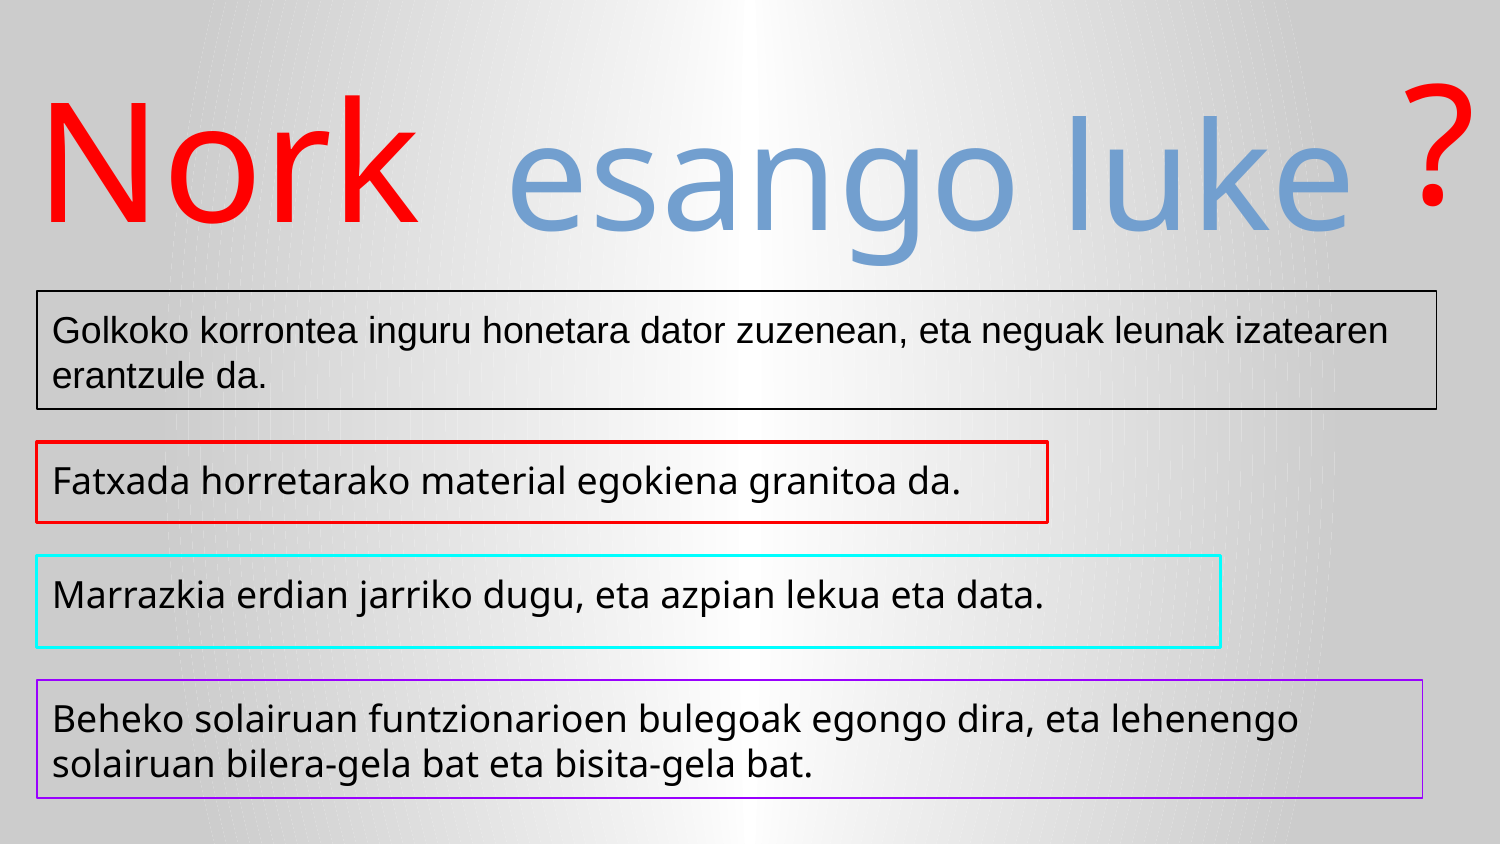

?
Nork
esango luke
Golkoko korrontea inguru honetara dator zuzenean, eta neguak leunak izatearen erantzule da.
Fatxada horretarako material egokiena granitoa da.
Marrazkia erdian jarriko dugu, eta azpian lekua eta data.
Beheko solairuan funtzionarioen bulegoak egongo dira, eta lehenengo solairuan bilera-gela bat eta bisita-gela bat.